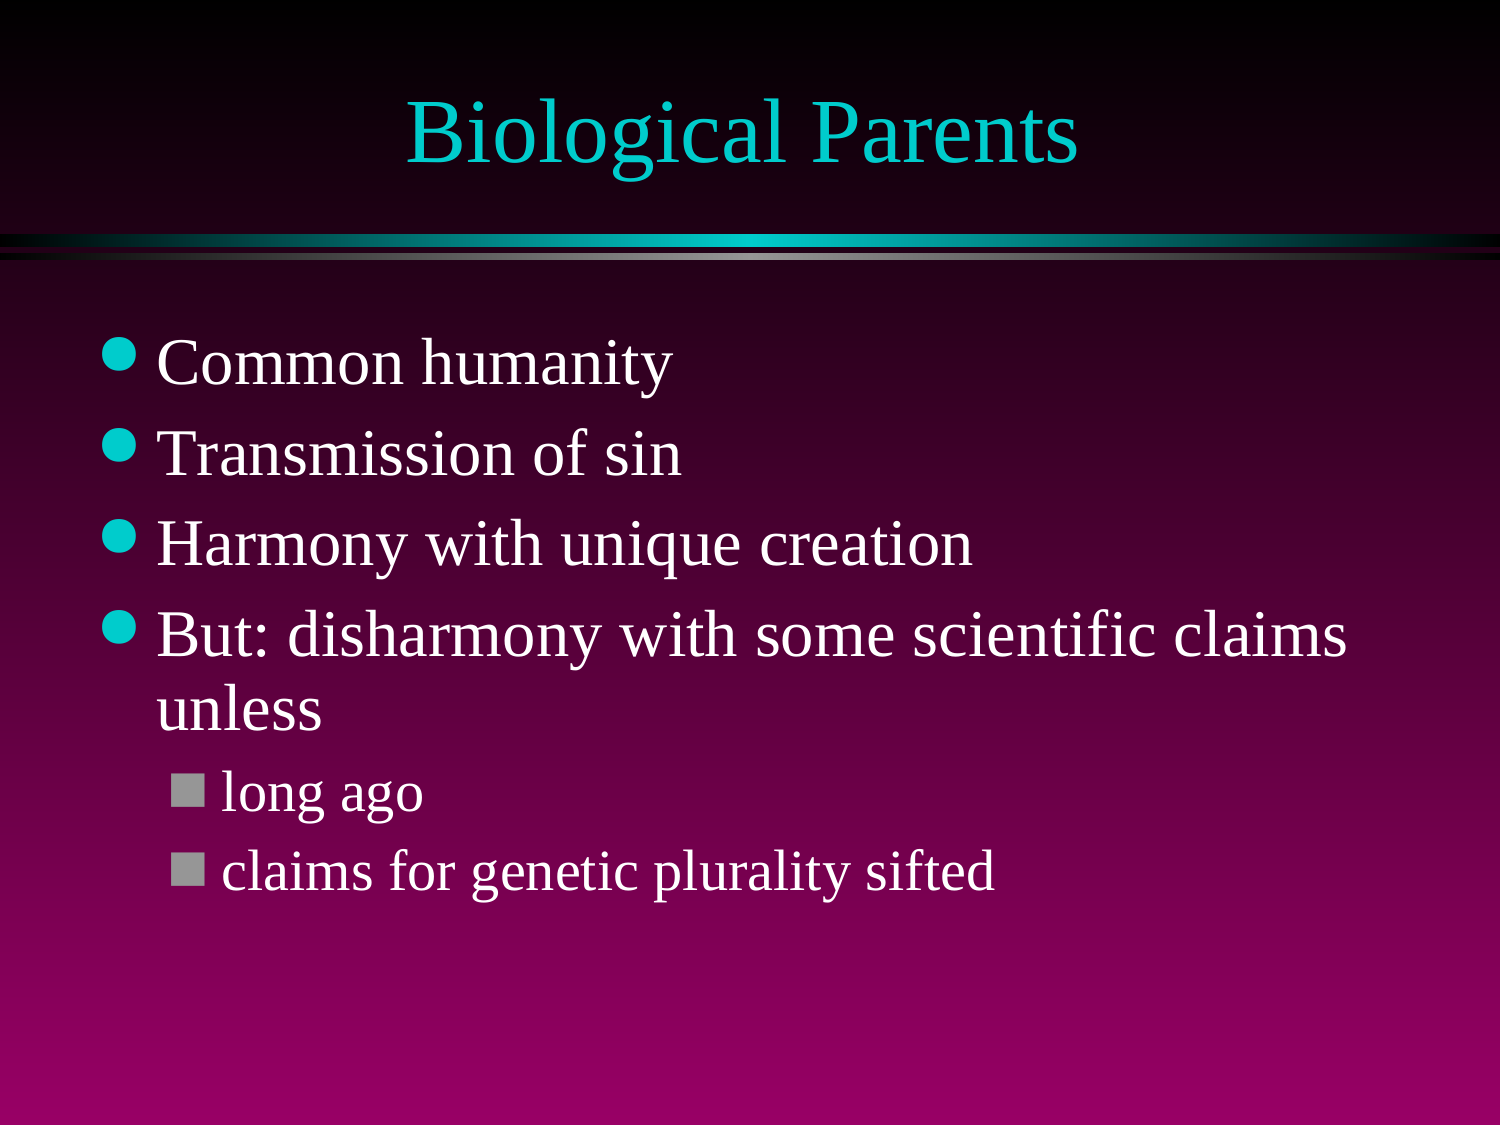

# Biological Parents
Common humanity
Transmission of sin
Harmony with unique creation
But: disharmony with some scientific claims unless
long ago
claims for genetic plurality sifted